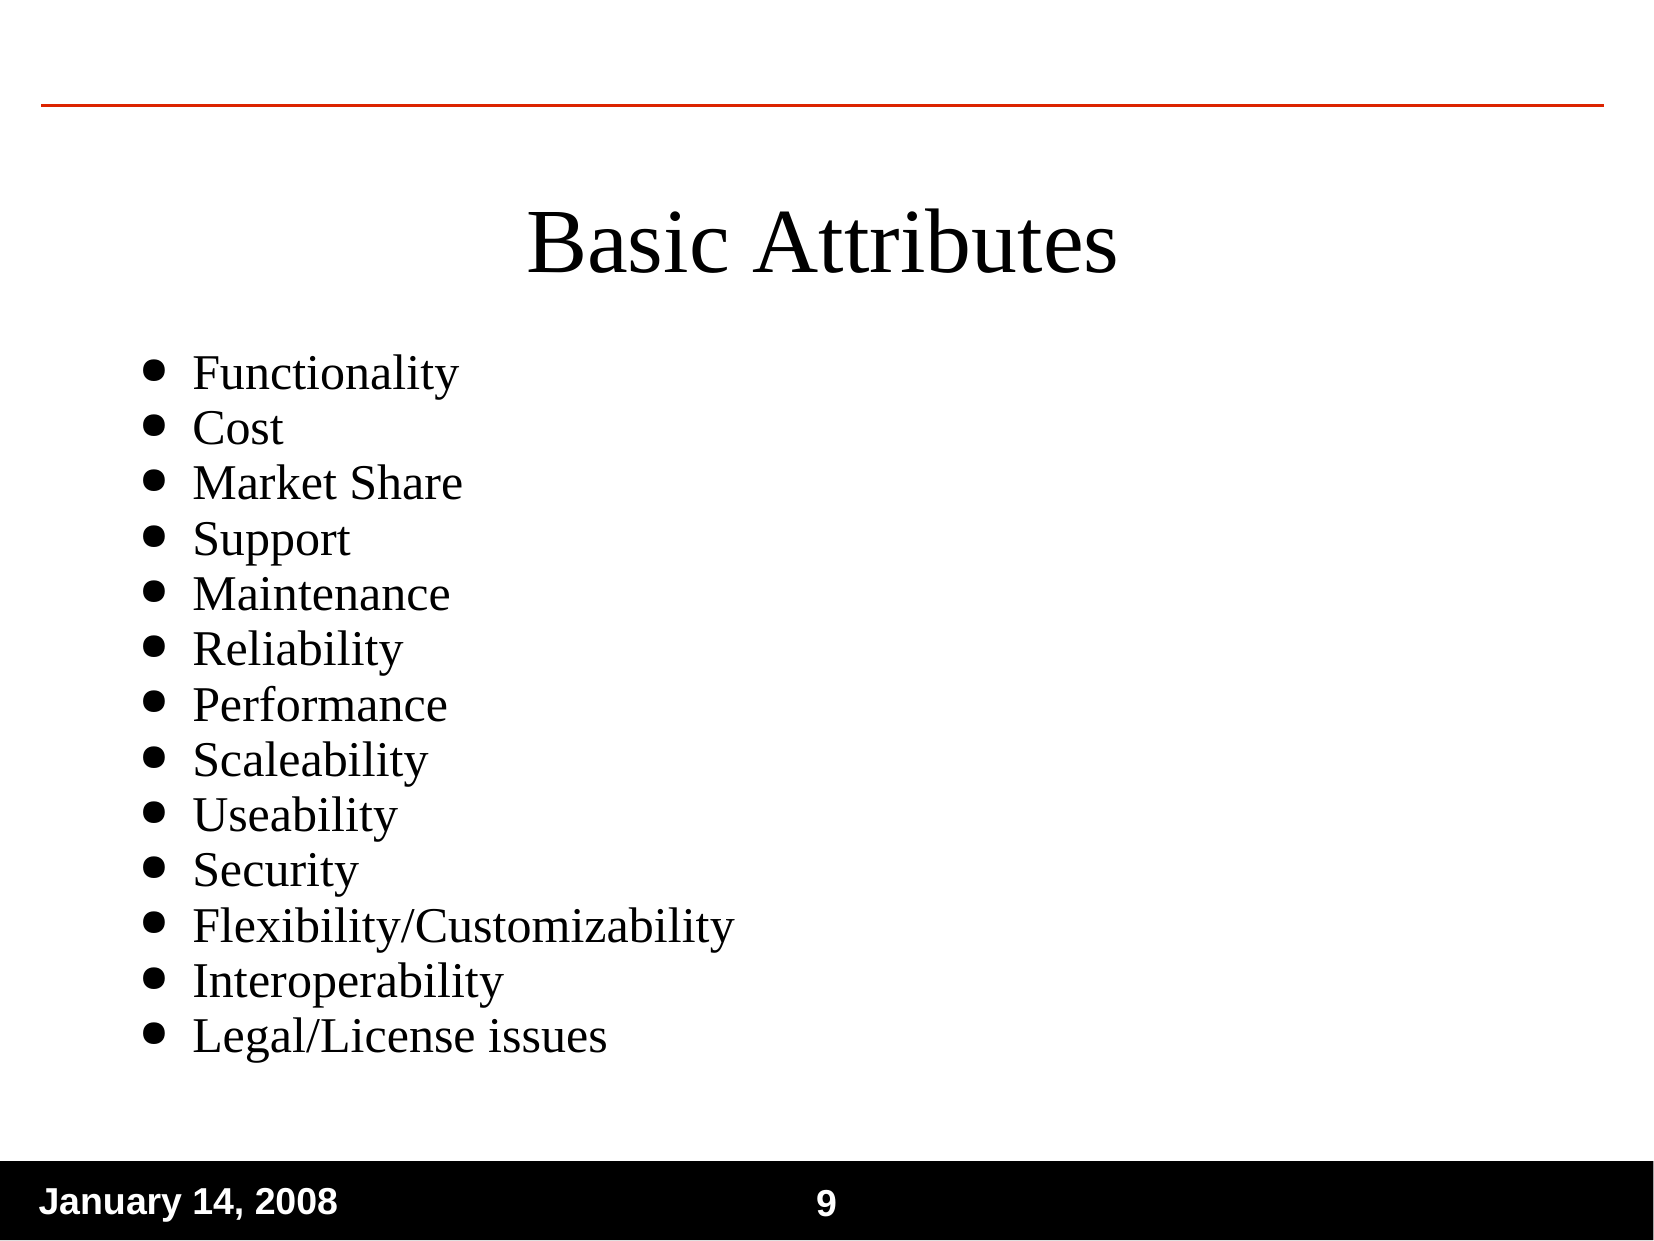

# Basic Attributes
Functionality
Cost
Market Share
Support
Maintenance
Reliability
Performance
Scaleability
Useability
Security
Flexibility/Customizability
Interoperability
Legal/License issues